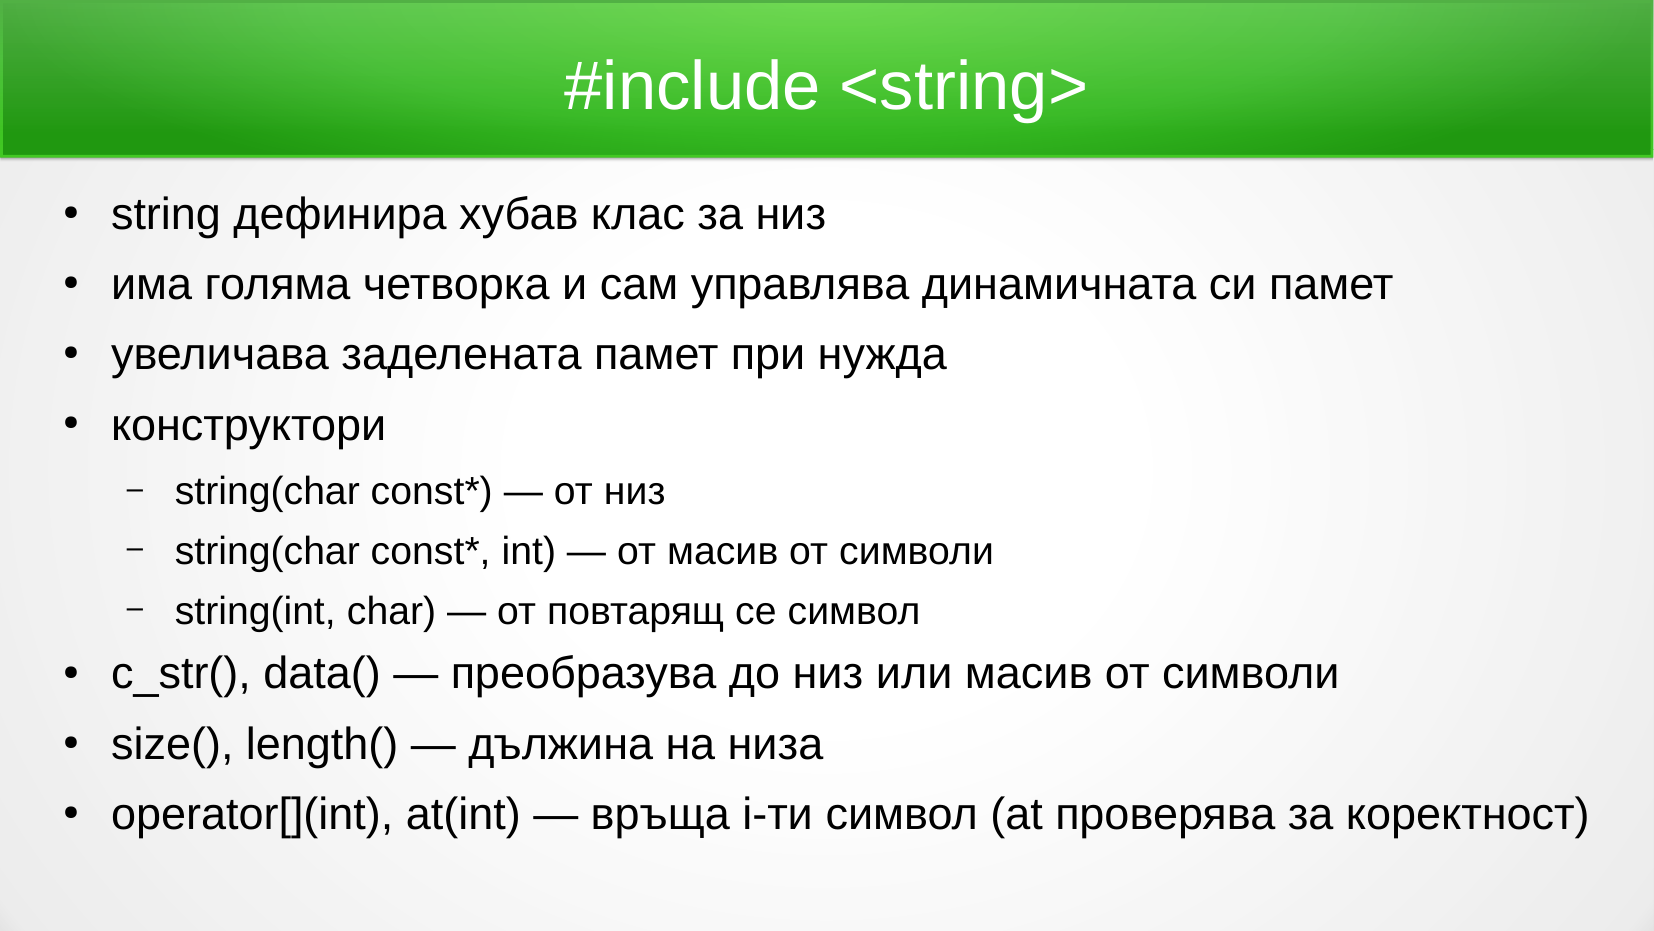

# #include <string>
string дефинира хубав клас за низ
има голяма четворка и сам управлява динамичната си памет
увеличава заделената памет при нужда
конструктори
string(char const*) — от низ
string(char const*, int) — от масив от символи
string(int, char) — от повтарящ се символ
c_str(), data() — преобразува до низ или масив от символи
size(), length() — дължина на низа
operator[](int), at(int) — връща i-ти символ (at проверява за коректност)